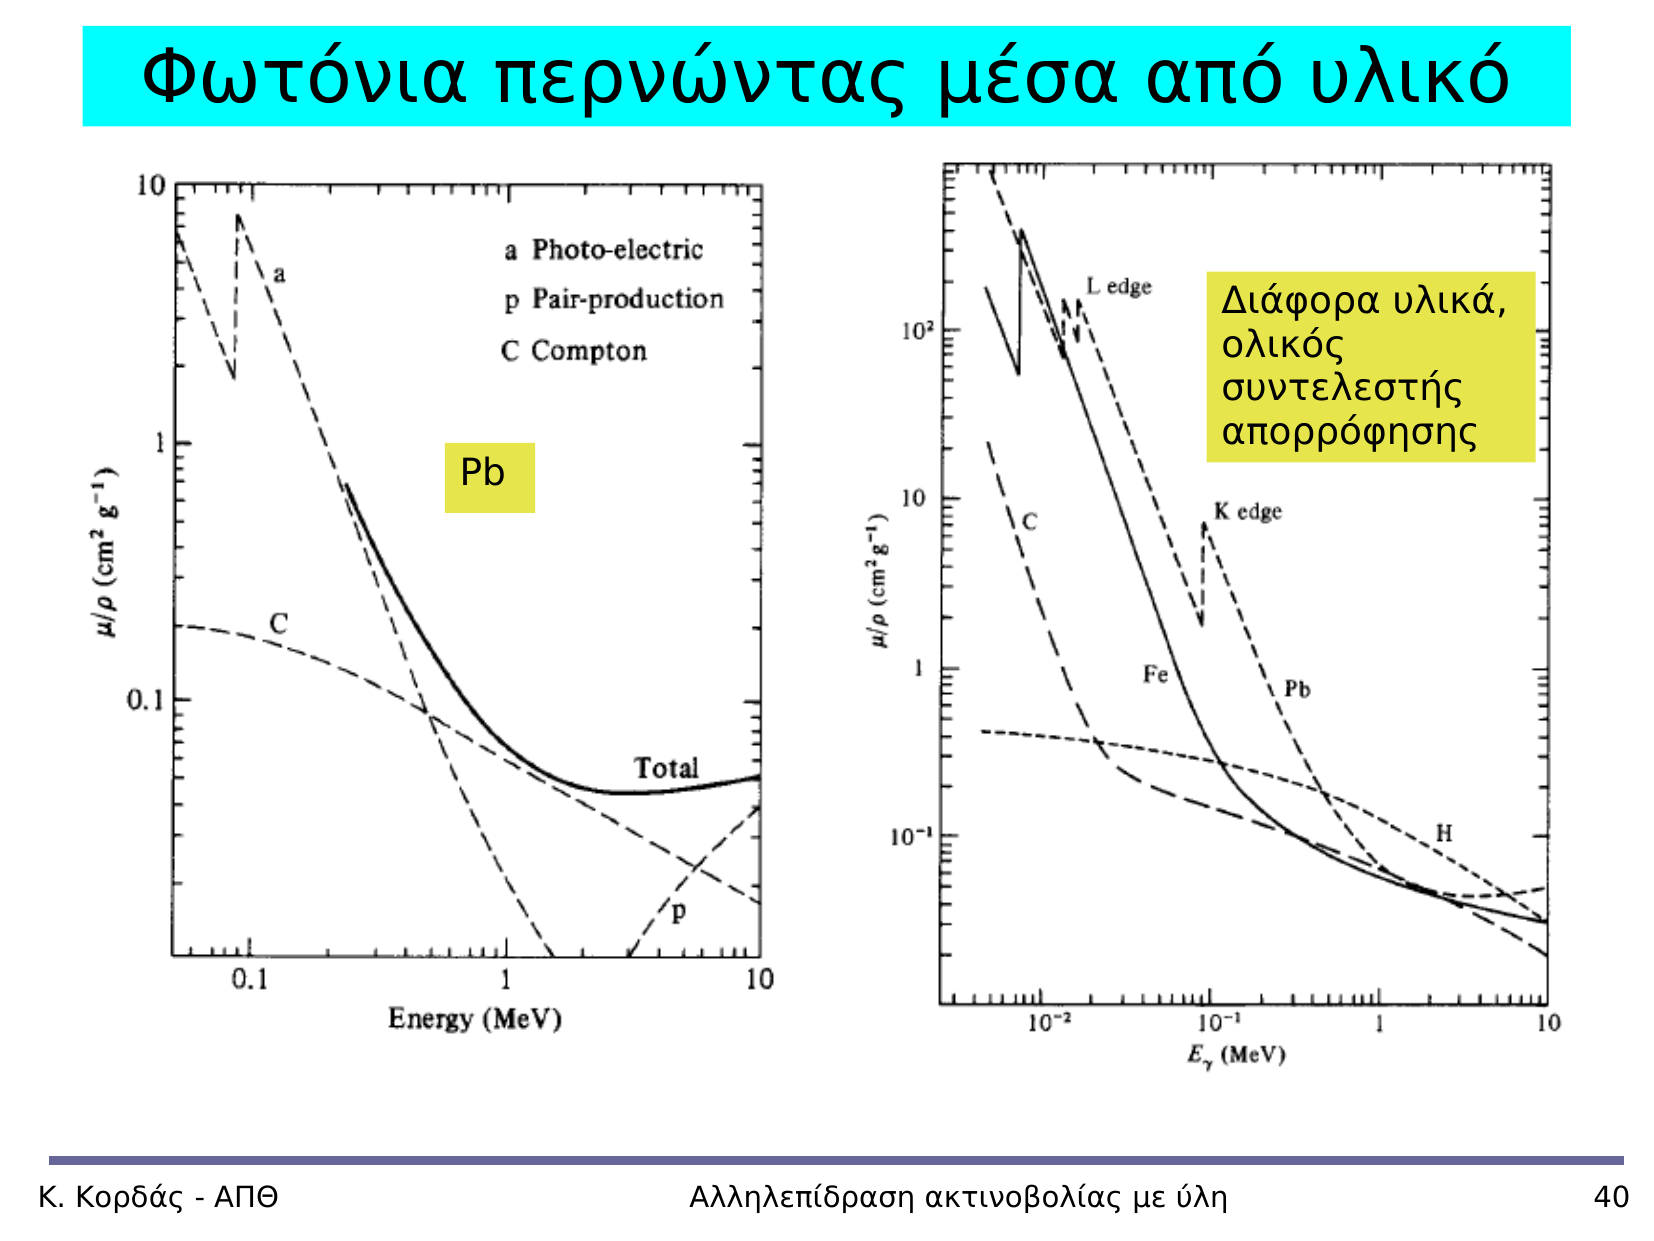

# Φωτόνια περνώντας μέσα από υλικό
Διάφορα υλικά, ολικός συντελεστής απορρόφησης
Pb
Κ. Κορδάς - ΑΠΘ
Αλληλεπίδραση ακτινοβολίας με ύλη
40